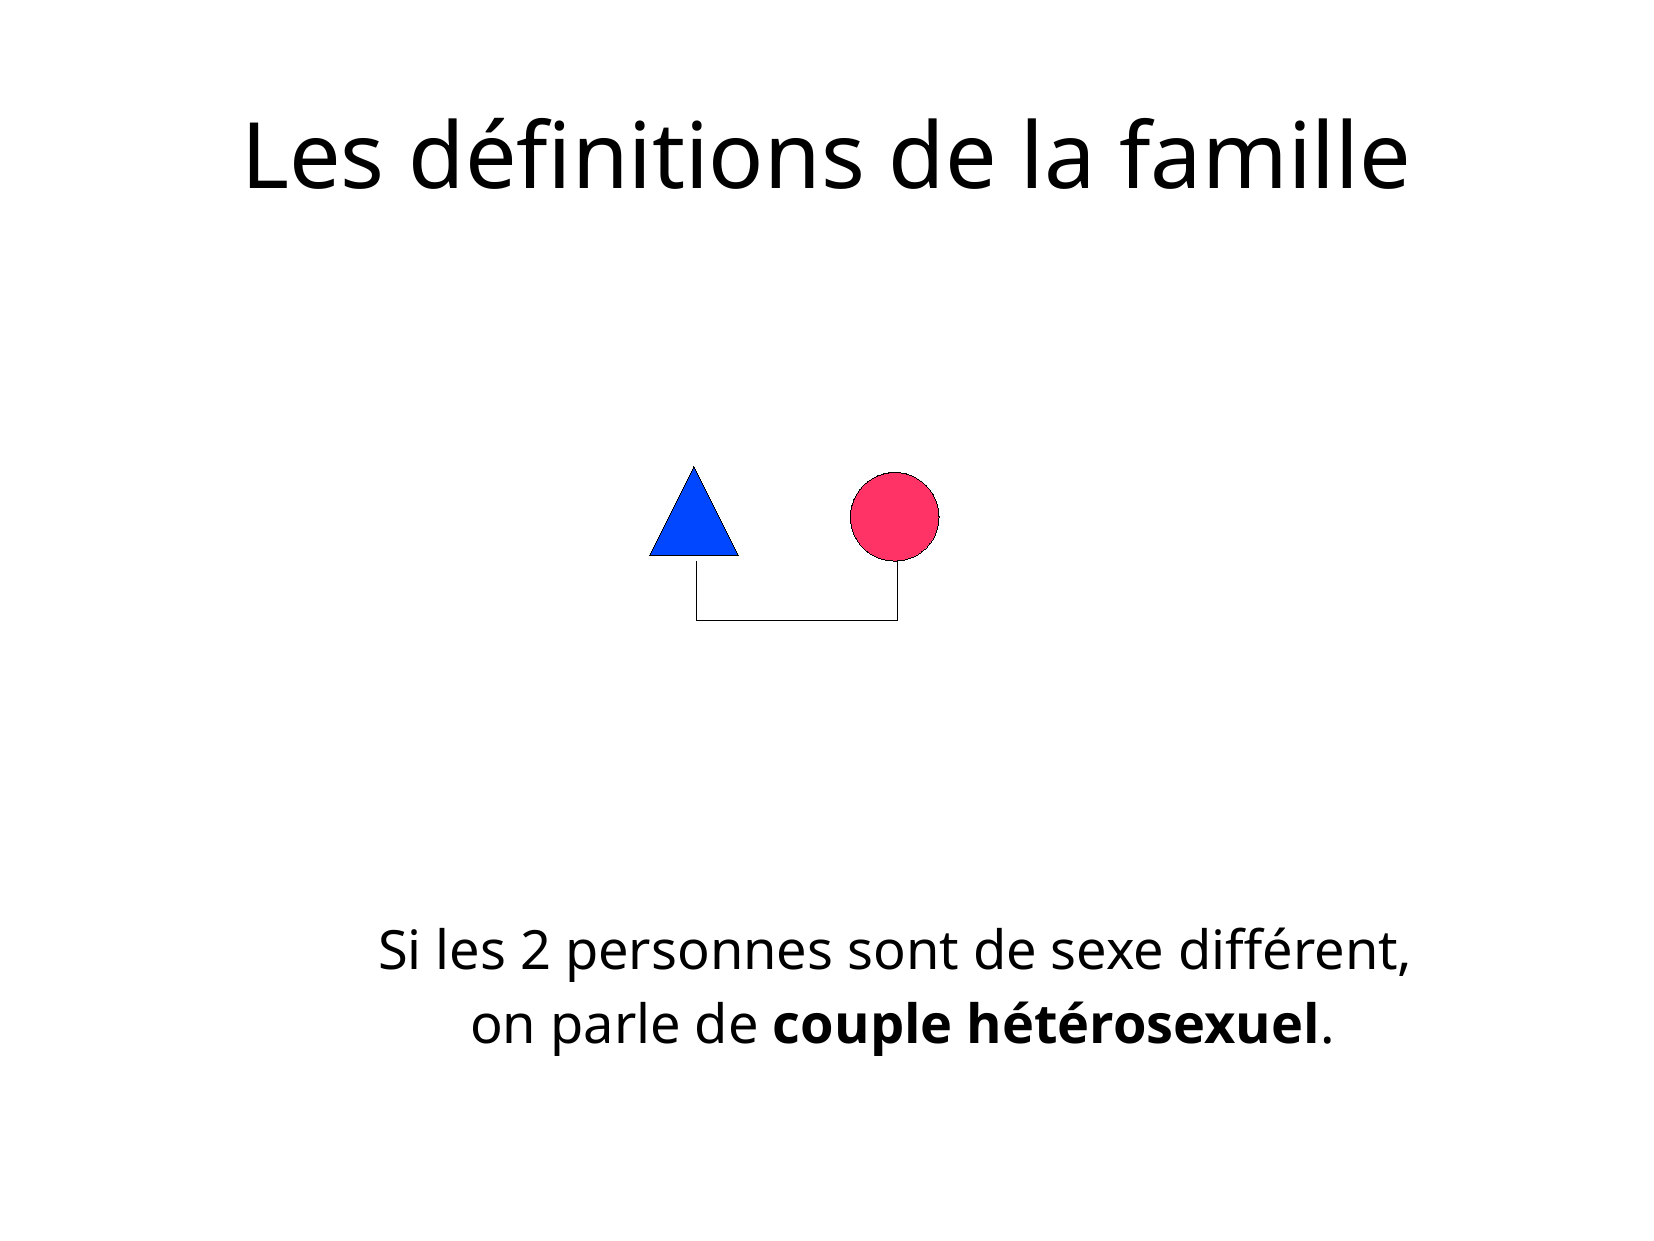

# Les définitions de la famille
Si les 2 personnes sont de sexe différent,
 on parle de couple hétérosexuel.